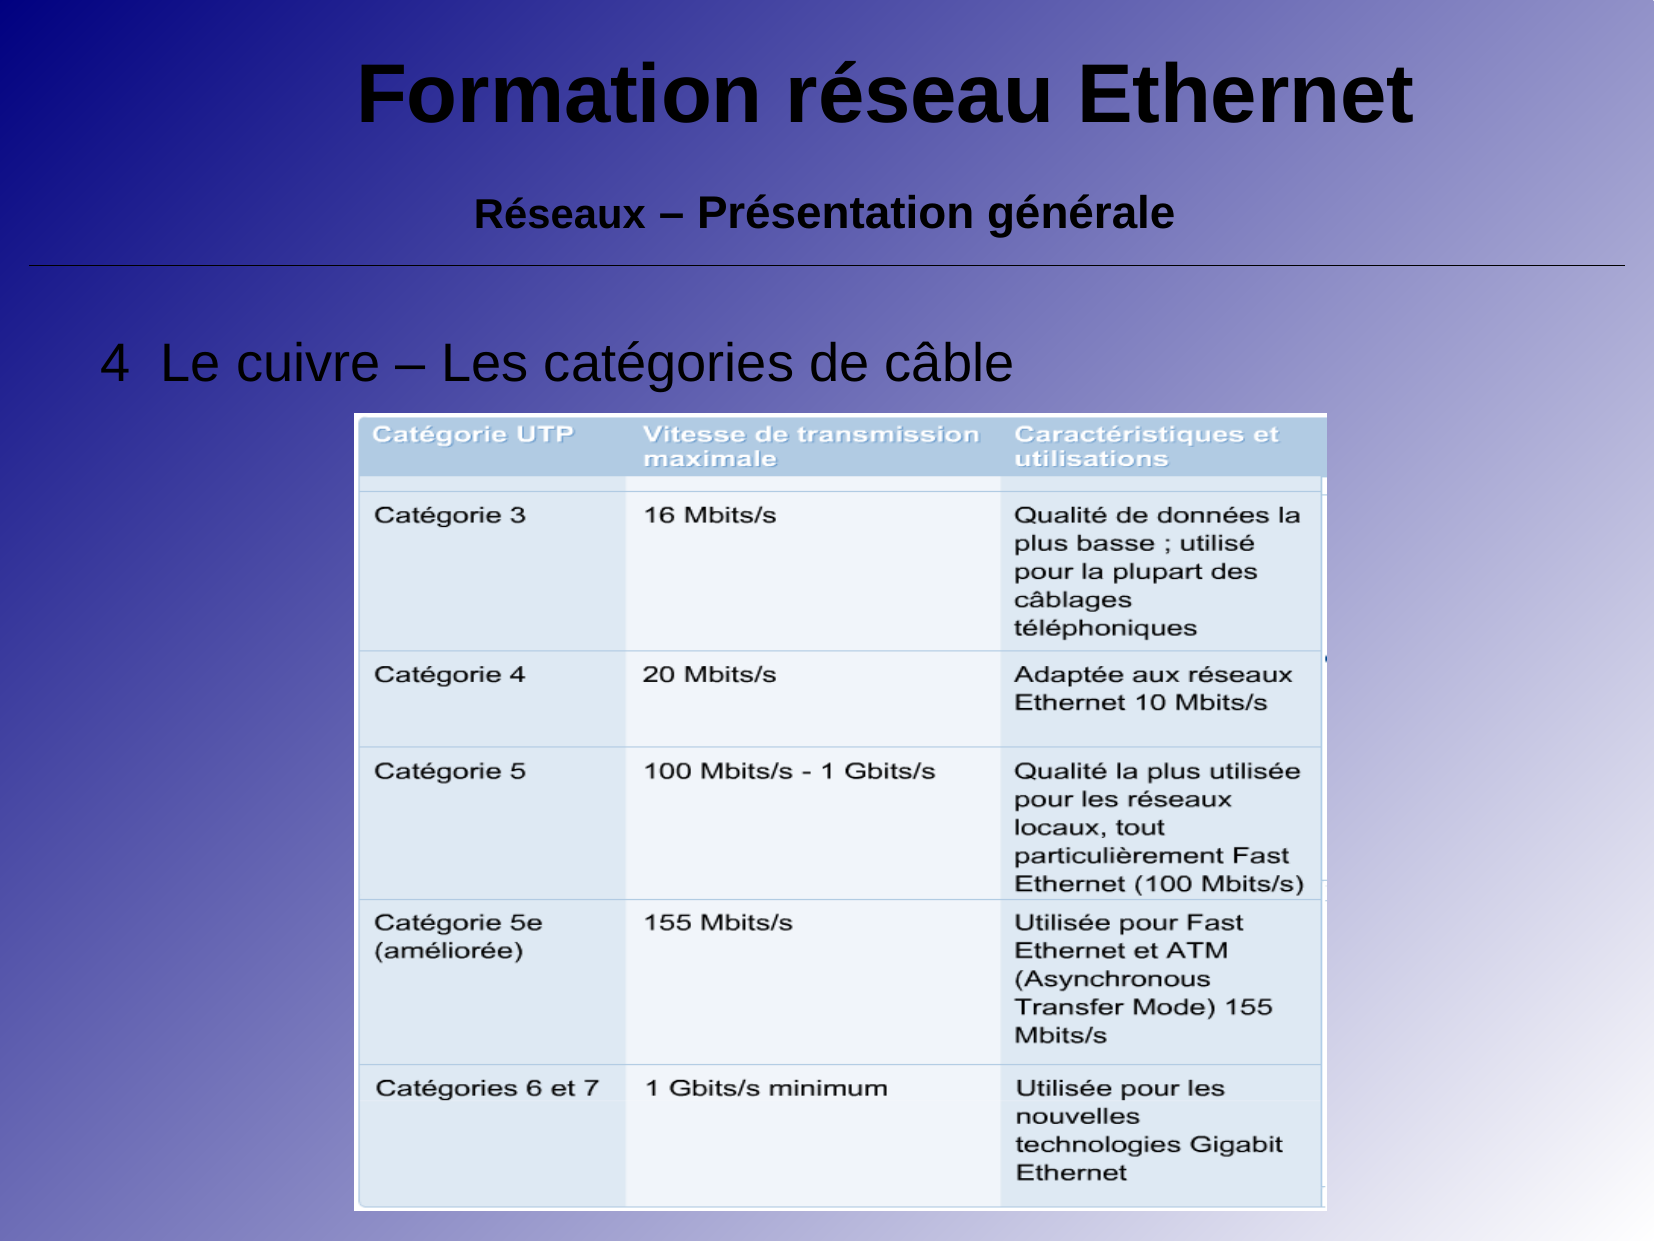

Formation réseau Ethernet
Réseaux – Présentation générale
4 Le cuivre – Les catégories de câble